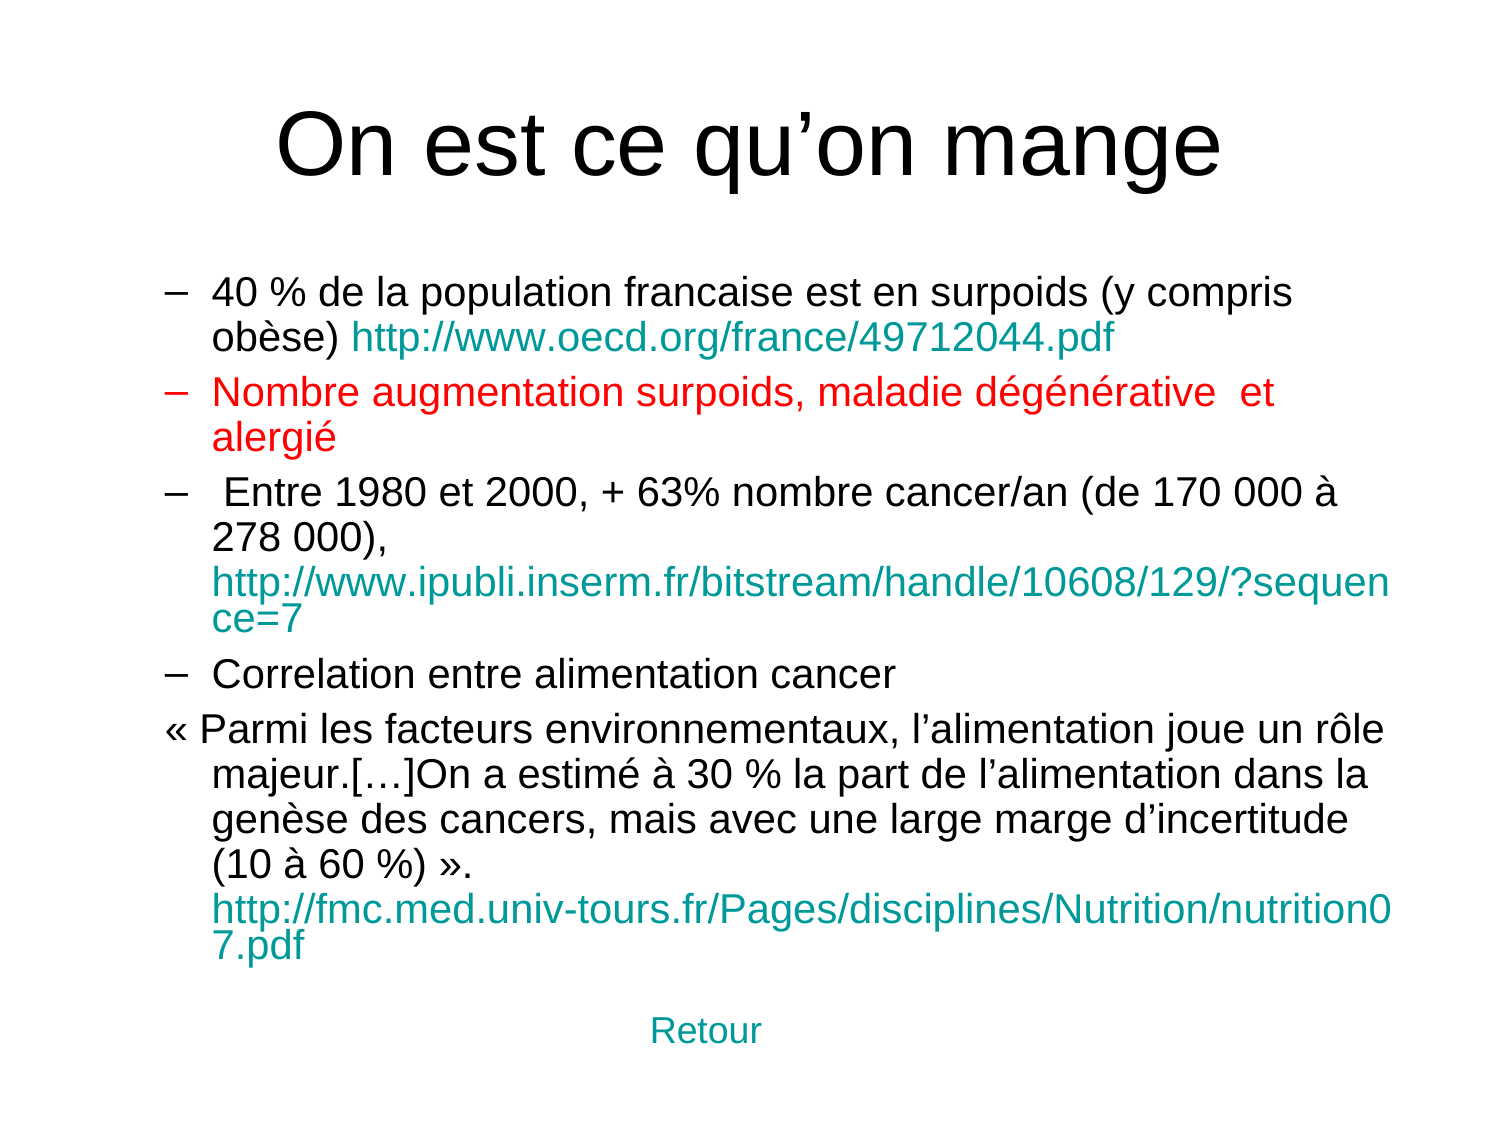

# On est ce qu’on mange
40 % de la population francaise est en surpoids (y compris obèse) http://www.oecd.org/france/49712044.pdf
Nombre augmentation surpoids, maladie dégénérative et alergié
 Entre 1980 et 2000, + 63% nombre cancer/an (de 170 000 à 278 000), http://www.ipubli.inserm.fr/bitstream/handle/10608/129/?sequence=7
Correlation entre alimentation cancer
« Parmi les facteurs environnementaux, l’alimentation joue un rôle majeur.[…]On a estimé à 30 % la part de l’alimentation dans la genèse des cancers, mais avec une large marge d’incertitude (10 à 60 %) ». http://fmc.med.univ-tours.fr/Pages/disciplines/Nutrition/nutrition07.pdf
Retour